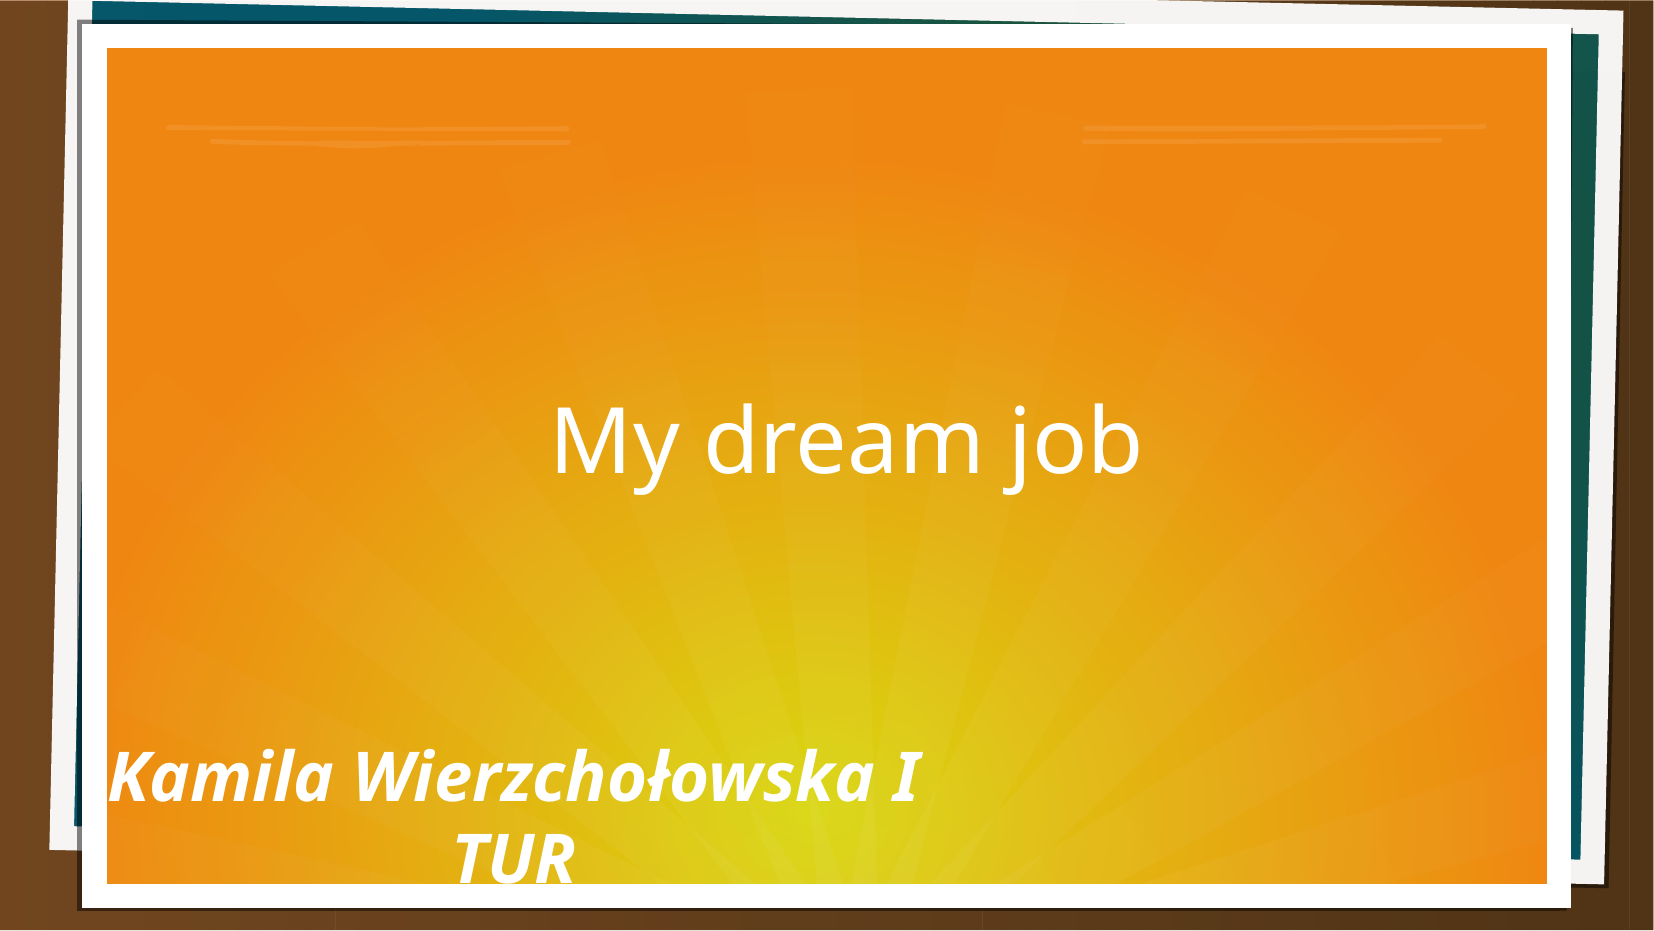

My dream job
# Kamila Wierzchołowska I TUR